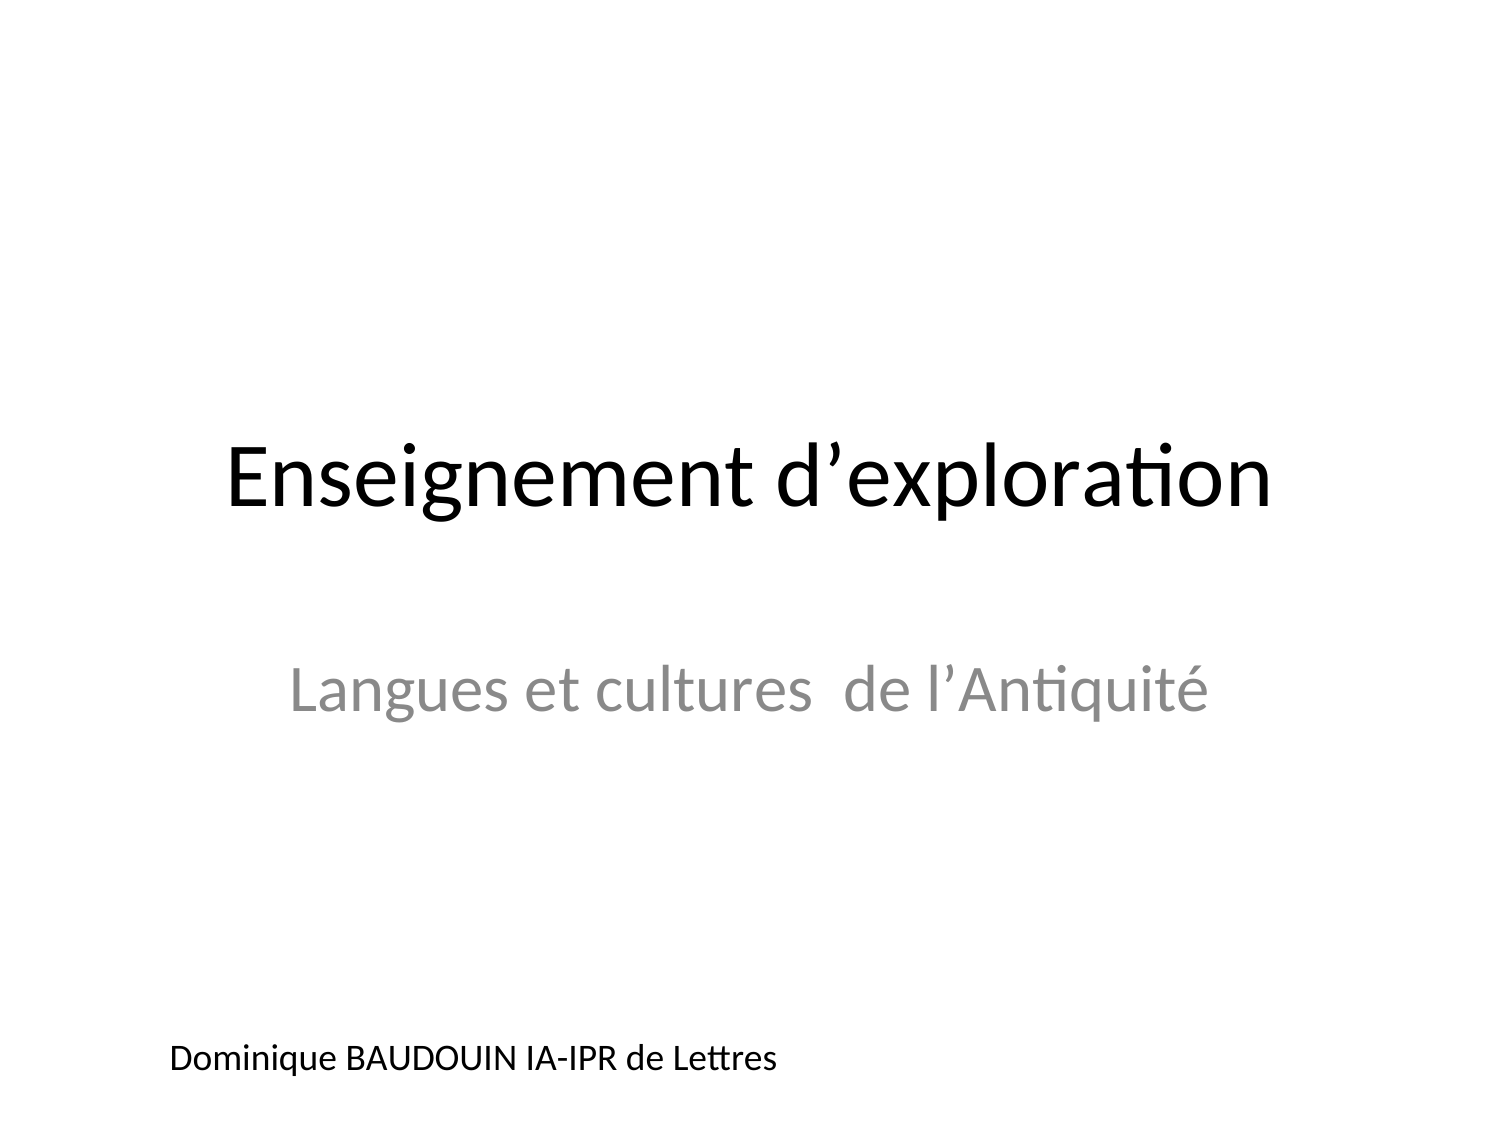

# Enseignement d’exploration
Langues et cultures de l’Antiquité
Dominique BAUDOUIN IA-IPR de Lettres